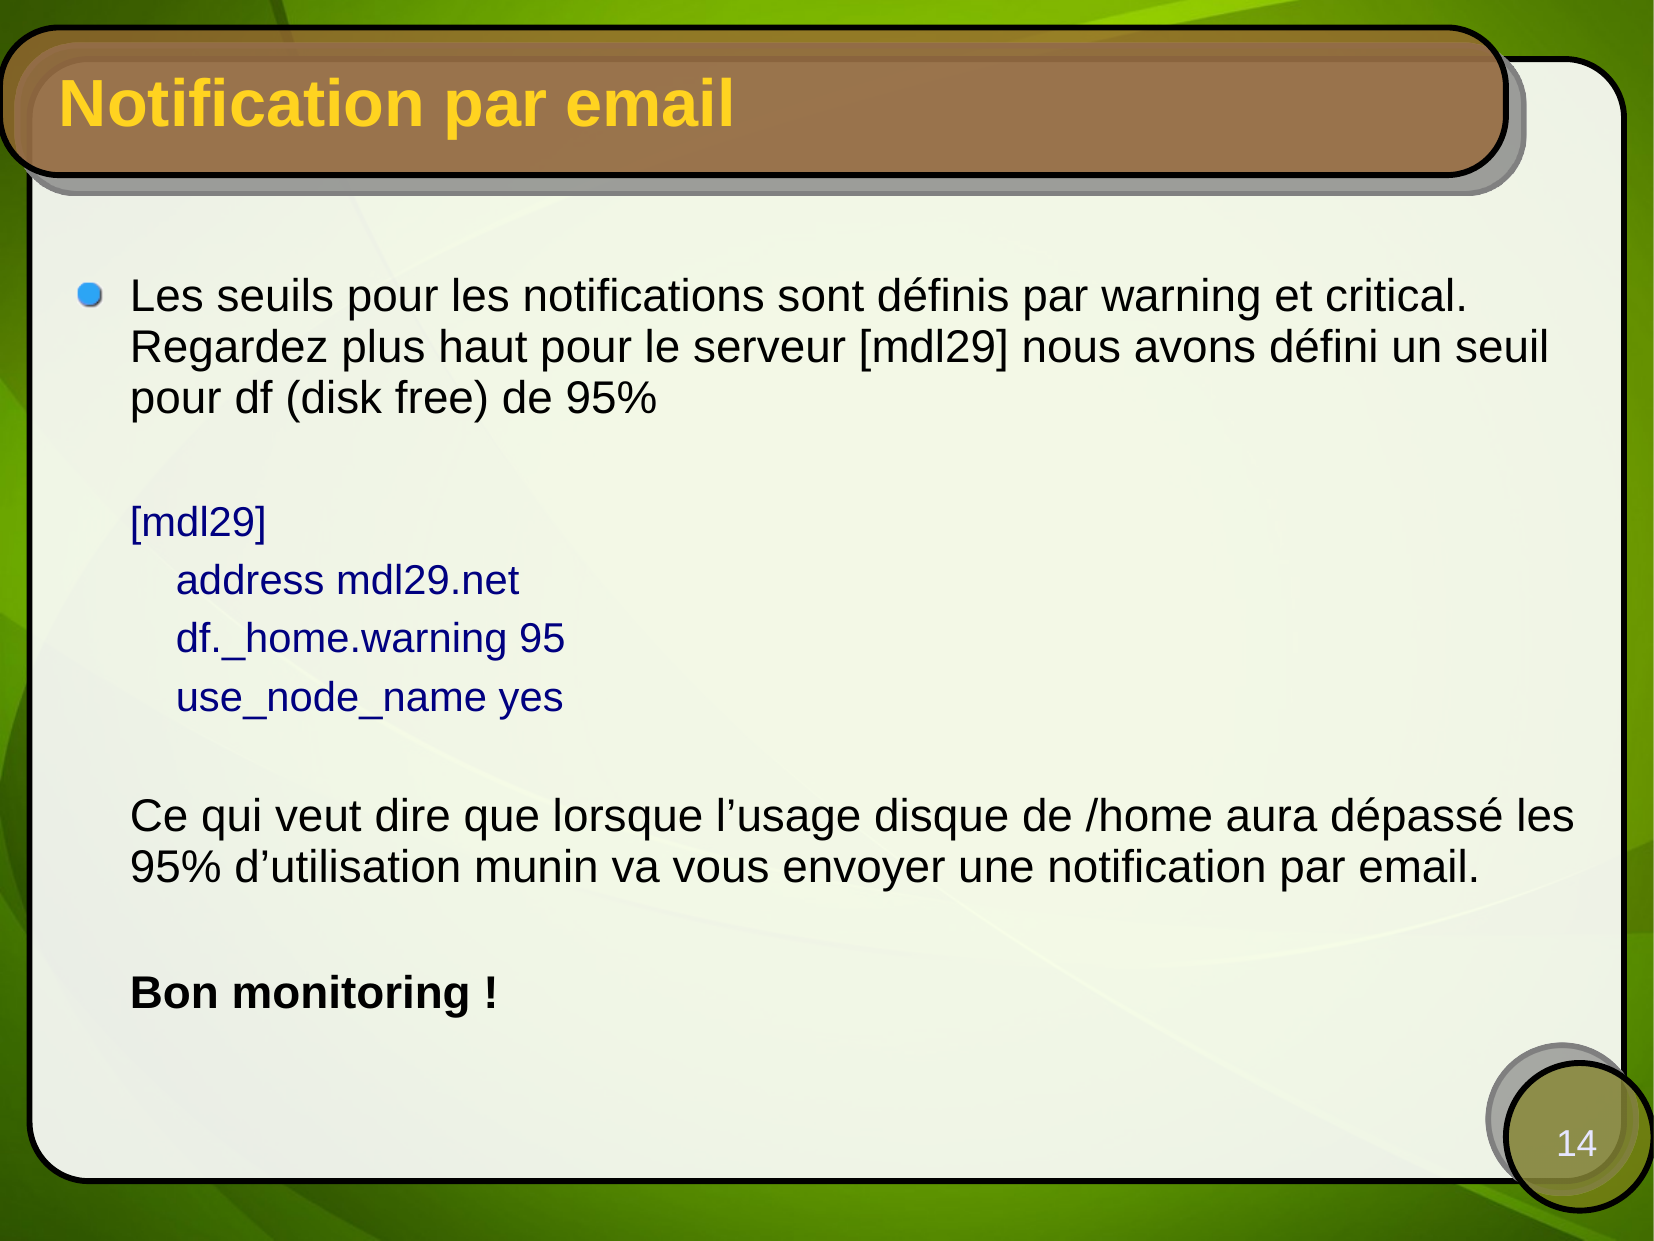

# Notification par email
Les seuils pour les notifications sont définis par warning et critical. Regardez plus haut pour le serveur [mdl29] nous avons défini un seuil pour df (disk free) de 95%
[mdl29]
 address mdl29.net
 df._home.warning 95
 use_node_name yes
Ce qui veut dire que lorsque l’usage disque de /home aura dépassé les 95% d’utilisation munin va vous envoyer une notification par email.
Bon monitoring !
14